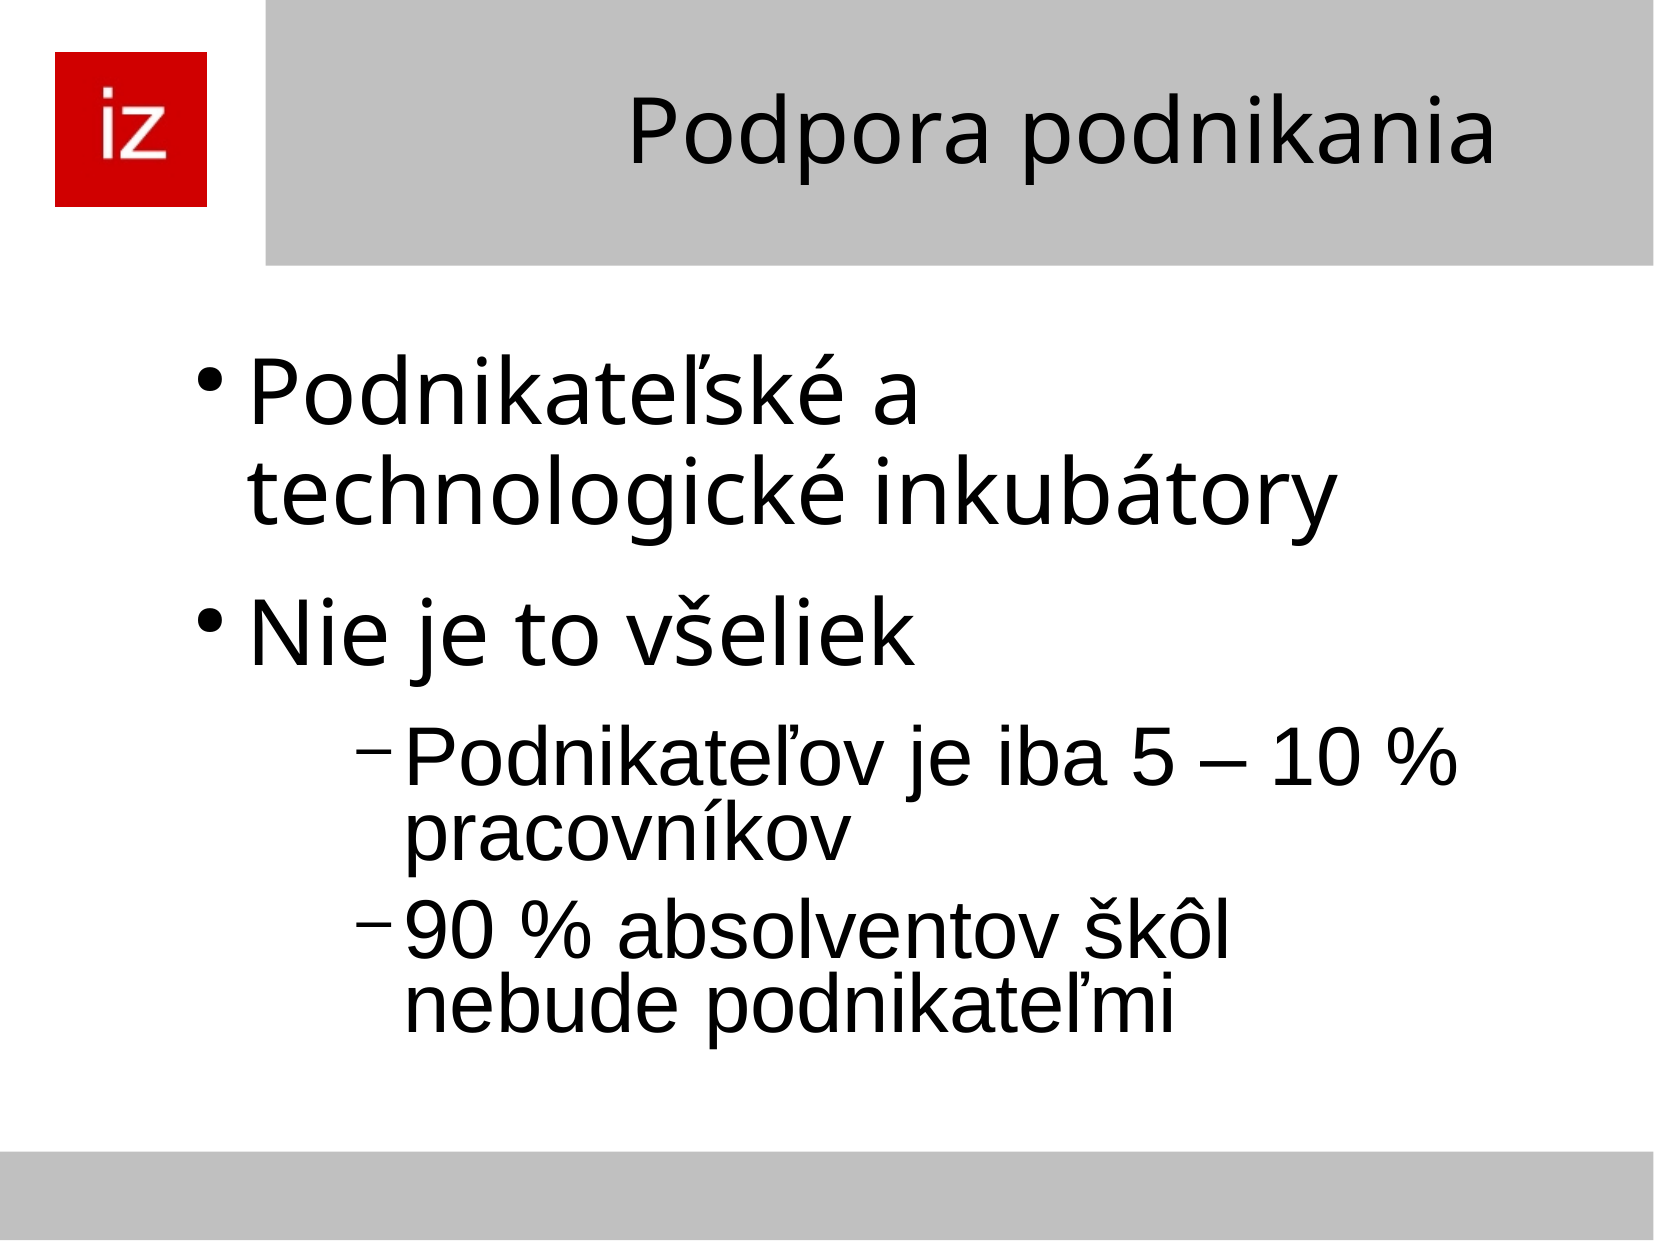

# Podpora podnikania
Podnikateľské a technologické inkubátory
Nie je to všeliek
Podnikateľov je iba 5 – 10 % pracovníkov
90 % absolventov škôl nebude podnikateľmi